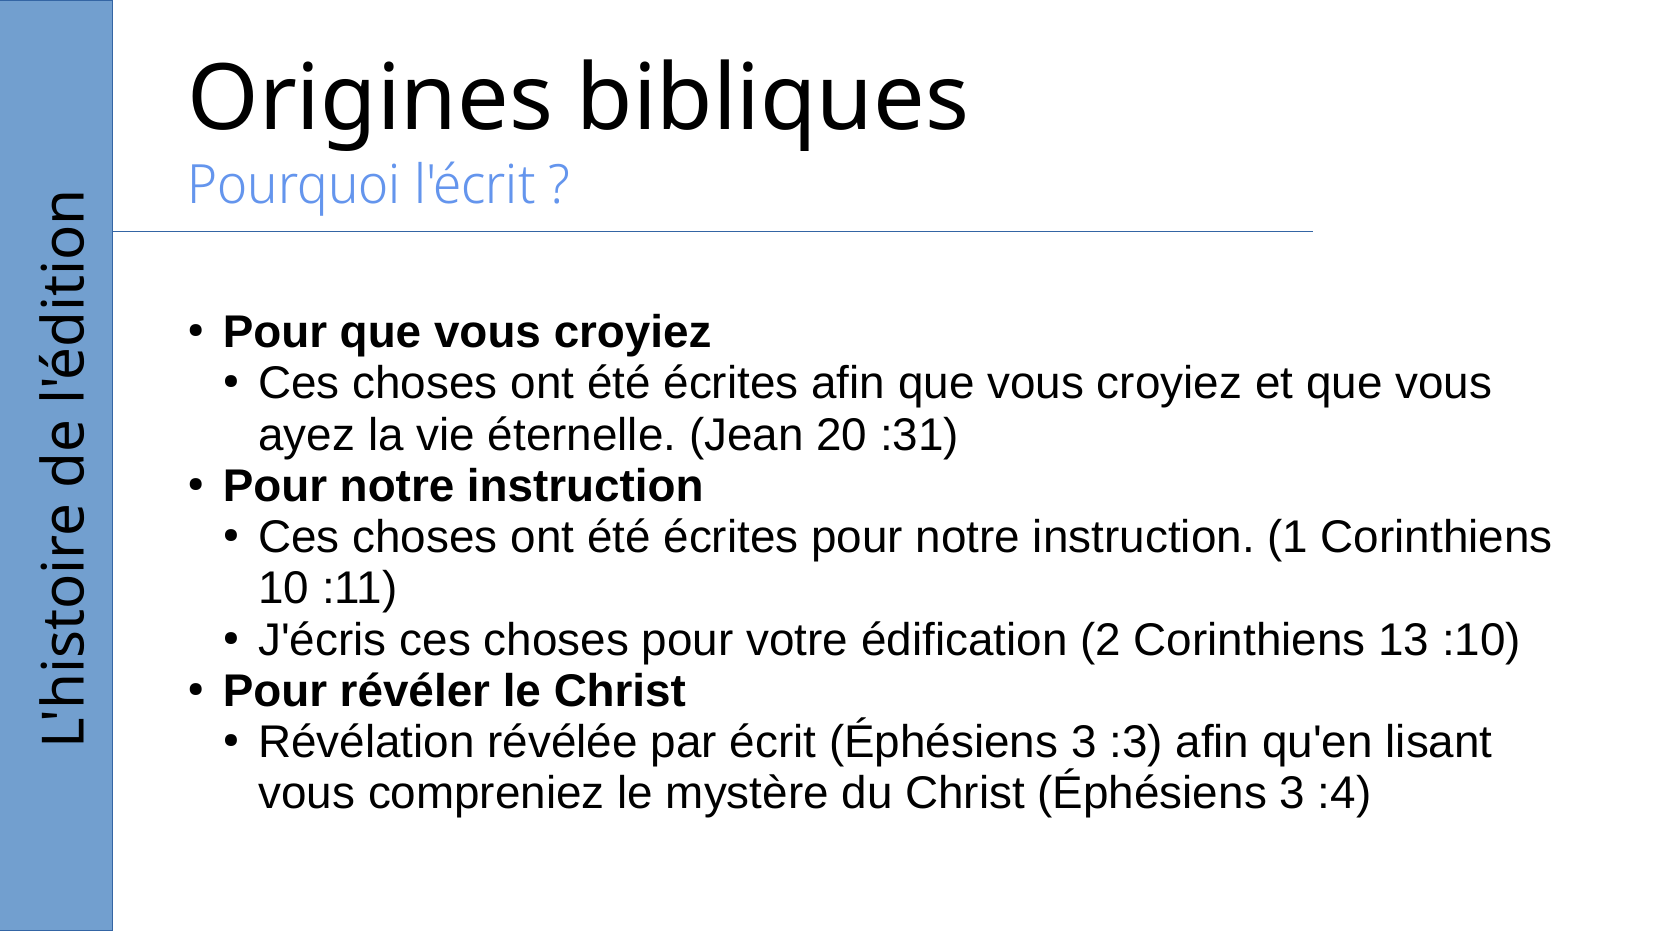

# Origines bibliques
Pourquoi l'écrit ?
Pour que vous croyiez
Ces choses ont été écrites afin que vous croyiez et que vous ayez la vie éternelle. (Jean 20 :31)
Pour notre instruction
Ces choses ont été écrites pour notre instruction. (1 Corinthiens 10 :11)
J'écris ces choses pour votre édification (2 Corinthiens 13 :10)
Pour révéler le Christ
Révélation révélée par écrit (Éphésiens 3 :3) afin qu'en lisant vous compreniez le mystère du Christ (Éphésiens 3 :4)
L'histoire de l'édition